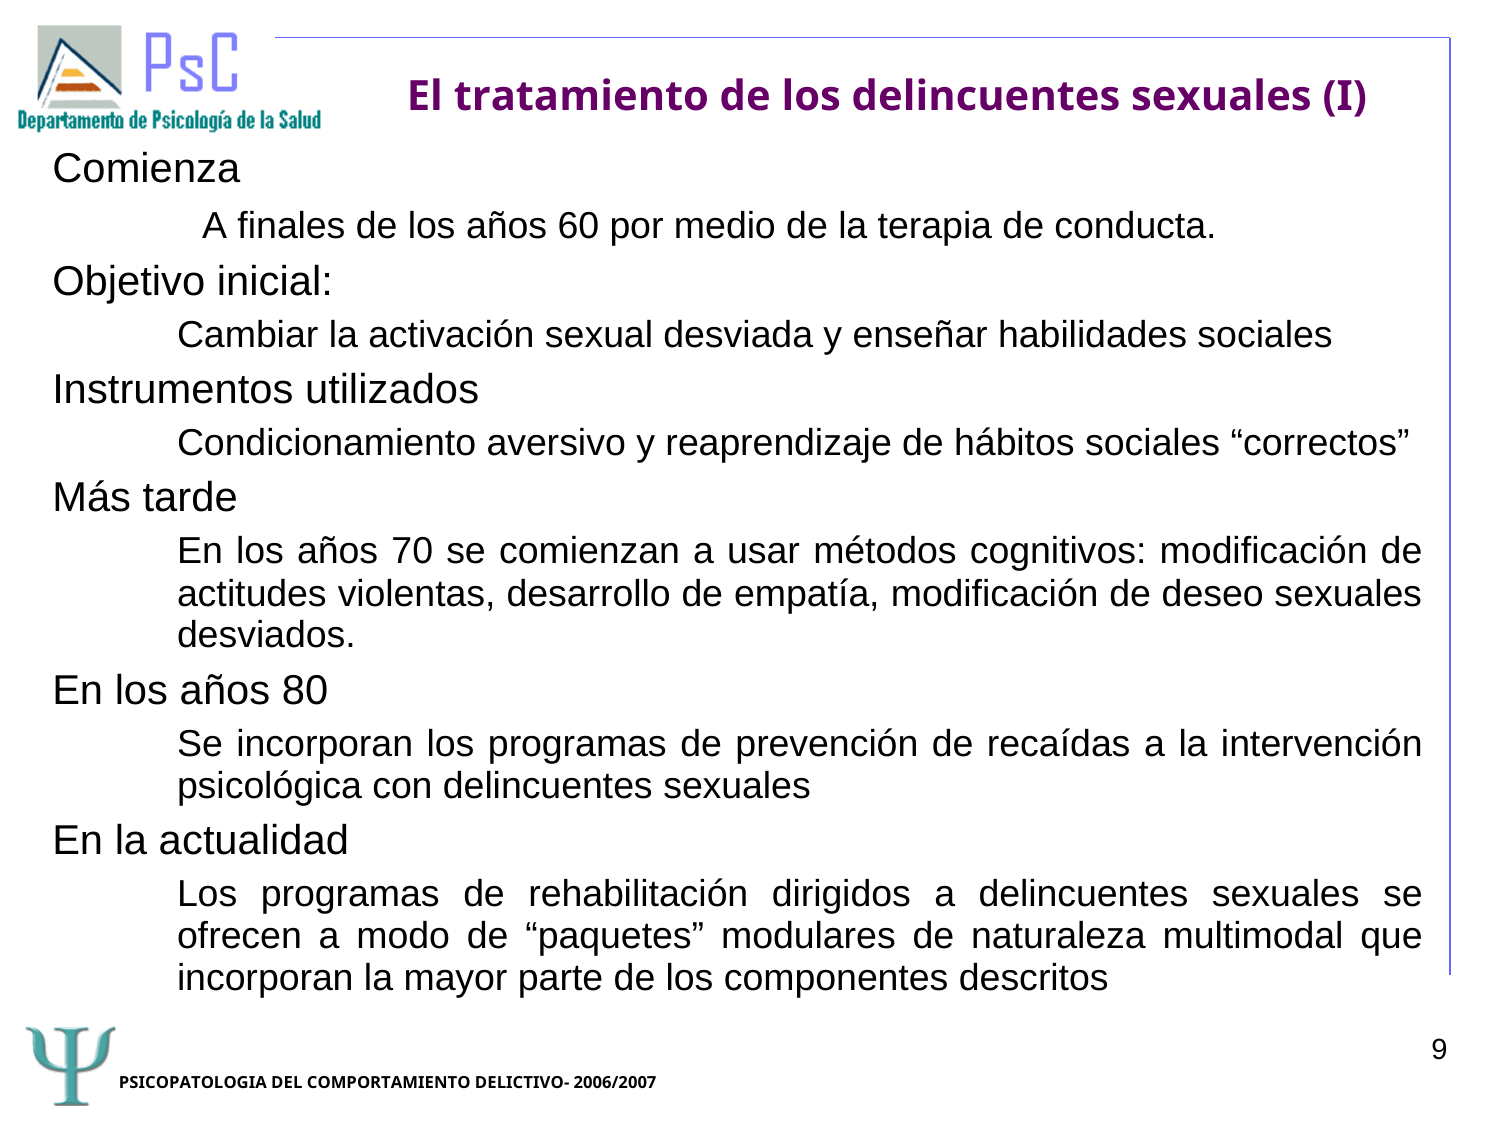

# El tratamiento de los delincuentes sexuales (I)
Comienza
	 	A finales de los años 60 por medio de la terapia de conducta.
Objetivo inicial:
	Cambiar la activación sexual desviada y enseñar habilidades sociales
Instrumentos utilizados
	Condicionamiento aversivo y reaprendizaje de hábitos sociales “correctos”
Más tarde
	En los años 70 se comienzan a usar métodos cognitivos: modificación de actitudes violentas, desarrollo de empatía, modificación de deseo sexuales desviados.
En los años 80
	Se incorporan los programas de prevención de recaídas a la intervención psicológica con delincuentes sexuales
En la actualidad
	Los programas de rehabilitación dirigidos a delincuentes sexuales se ofrecen a modo de “paquetes” modulares de naturaleza multimodal que incorporan la mayor parte de los componentes descritos
9